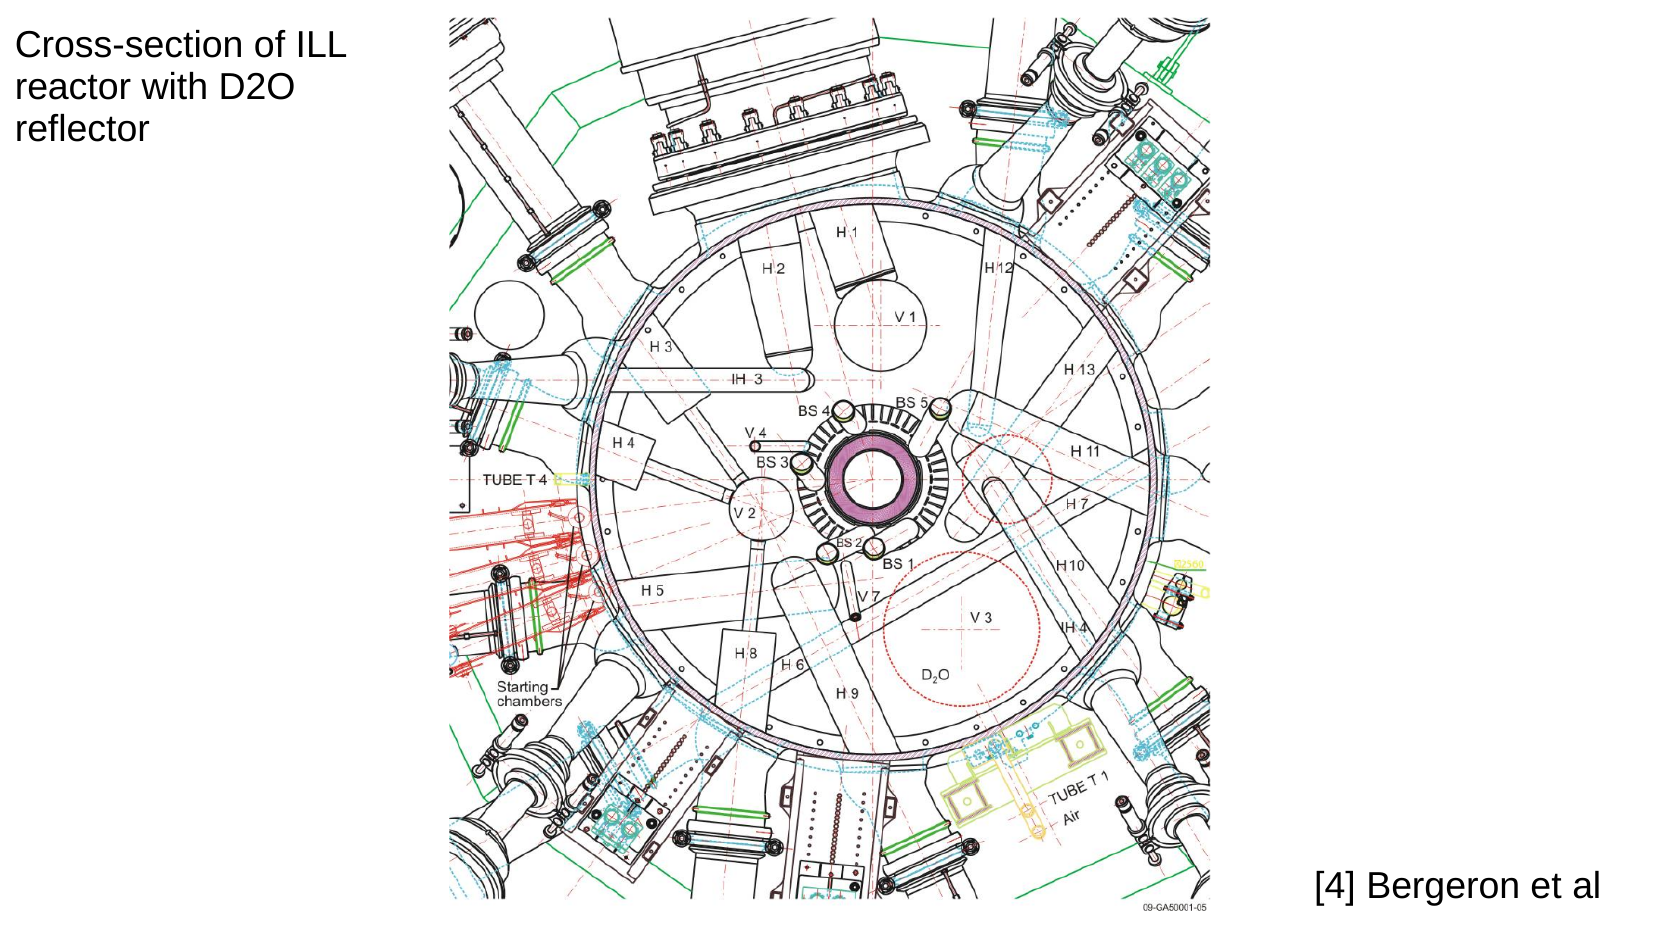

Cross-section of ILL reactor with D2O reflector
[4] Bergeron et al